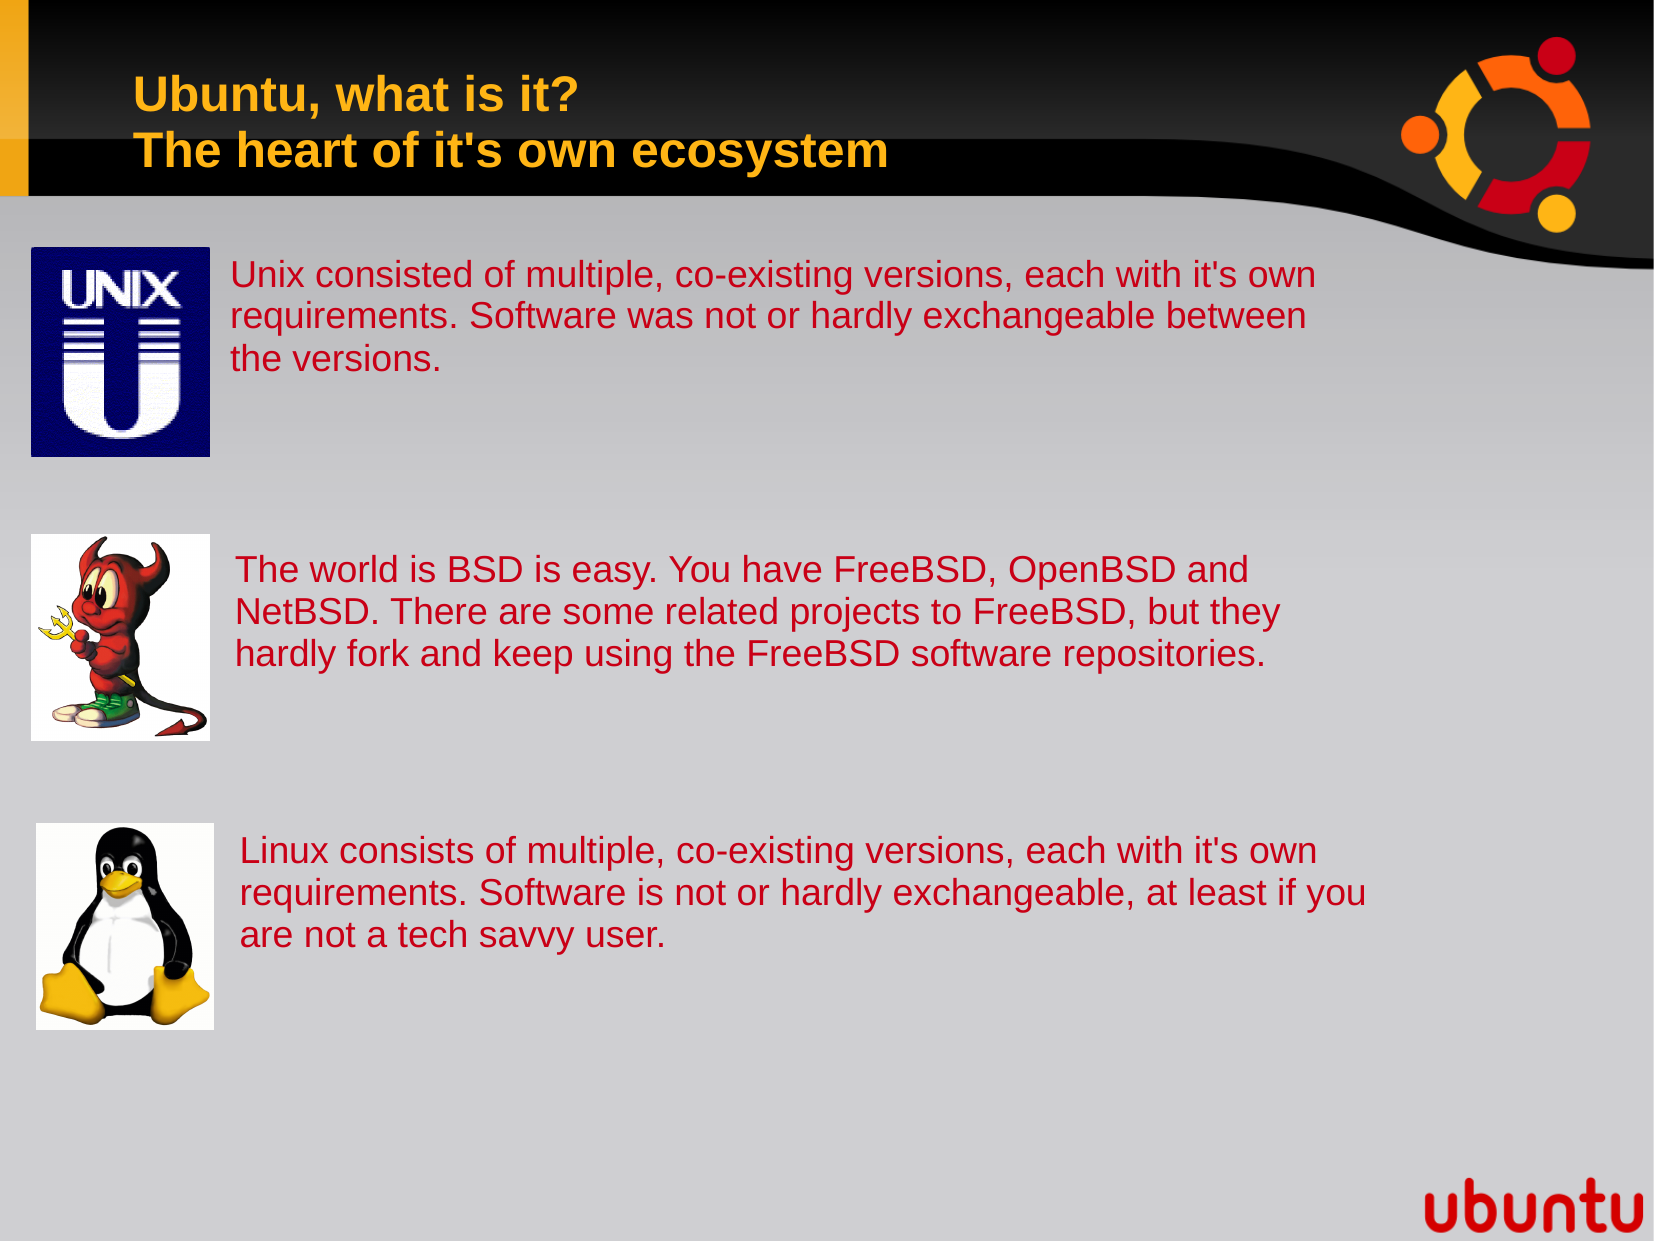

Ubuntu, what is it?
The heart of it's own ecosystem
Unix consisted of multiple, co-existing versions, each with it's own requirements. Software was not or hardly exchangeable between the versions.
The world is BSD is easy. You have FreeBSD, OpenBSD and NetBSD. There are some related projects to FreeBSD, but they hardly fork and keep using the FreeBSD software repositories.
Linux consists of multiple, co-existing versions, each with it's own requirements. Software is not or hardly exchangeable, at least if you are not a tech savvy user.